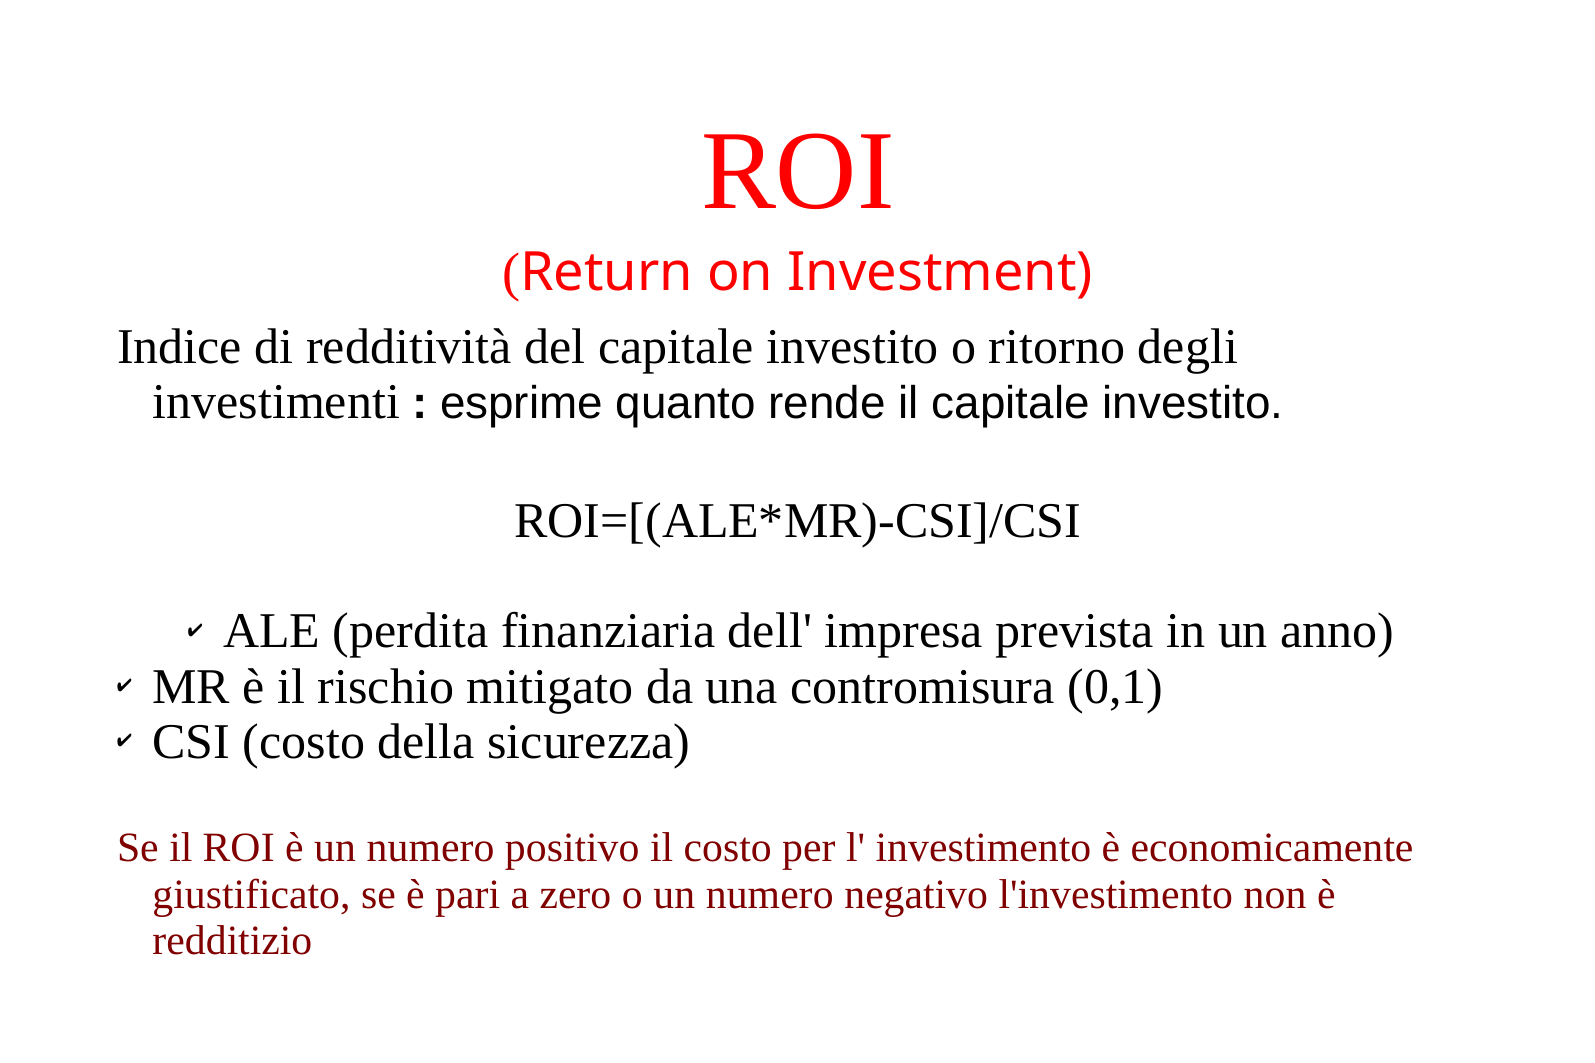

# ROI
(Return on Investment)
Indice di redditività del capitale investito o ritorno degli investimenti : esprime quanto rende il capitale investito.
ROI=[(ALE*MR)-CSI]/CSI
ALE (perdita finanziaria dell' impresa prevista in un anno)
MR è il rischio mitigato da una contromisura (0,1)
CSI (costo della sicurezza)
Se il ROI è un numero positivo il costo per l' investimento è economicamente giustificato, se è pari a zero o un numero negativo l'investimento non è redditizio